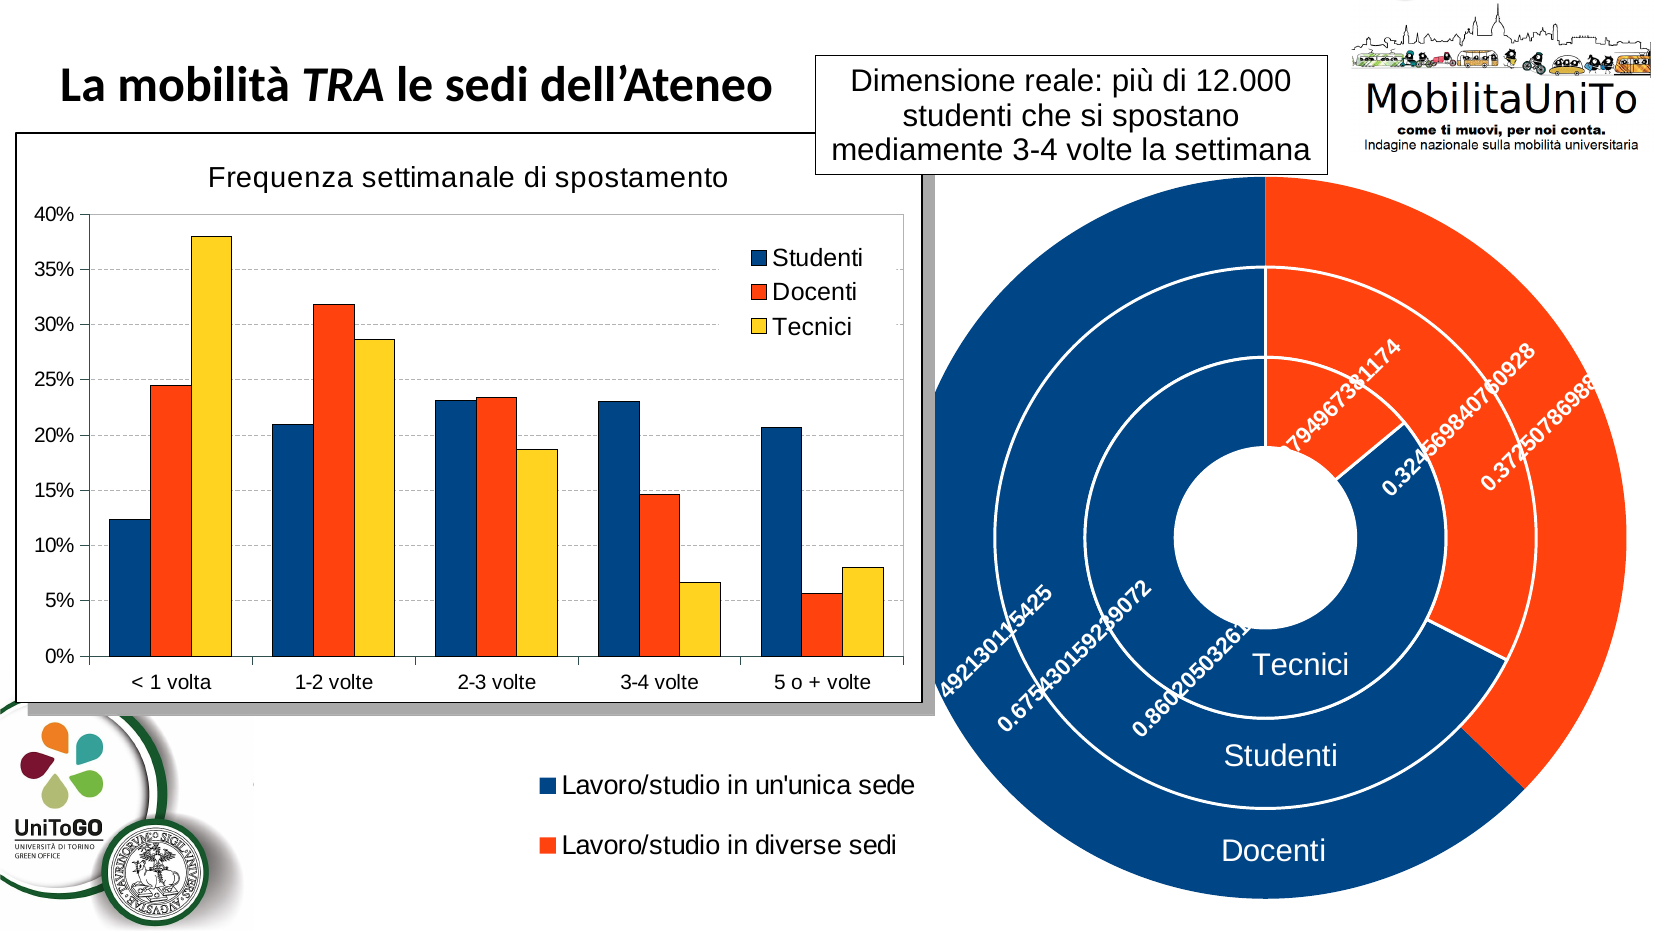

La mobilità TRA le sedi dell’Ateneo
Dimensione reale: più di 12.000 studenti che si spostano mediamente 3-4 volte la settimana
### Chart: Frequenza settimanale di spostamento
| Category | Studenti | Docenti | Tecnici |
|---|---|---|---|
| < 1 volta | 0.12347711557458 | 0.245070422535211 | 0.38 |
| 1-2 volte | 0.209417188014488 | 0.31830985915493 | 0.286666666666667 |
| 2-3 volte | 0.230819888047415 | 0.233802816901408 | 0.186666666666667 |
| 3-4 volte | 0.229832071122819 | 0.146478873239437 | 0.0666666666666667 |
| 5 o + volte | 0.206453737240698 | 0.0563380281690141 | 0.08 |
### Chart
| Category | Docenti | Studenti | Tecnici |
|---|---|---|---|
| Lavoro/studio in un'unica sede | 0.627492130115425 | 0.675430159239072 | 0.860205032618826 |
| Lavoro/studio in diverse sedi | 0.372507869884575 | 0.324569840760928 | 0.139794967381174 |